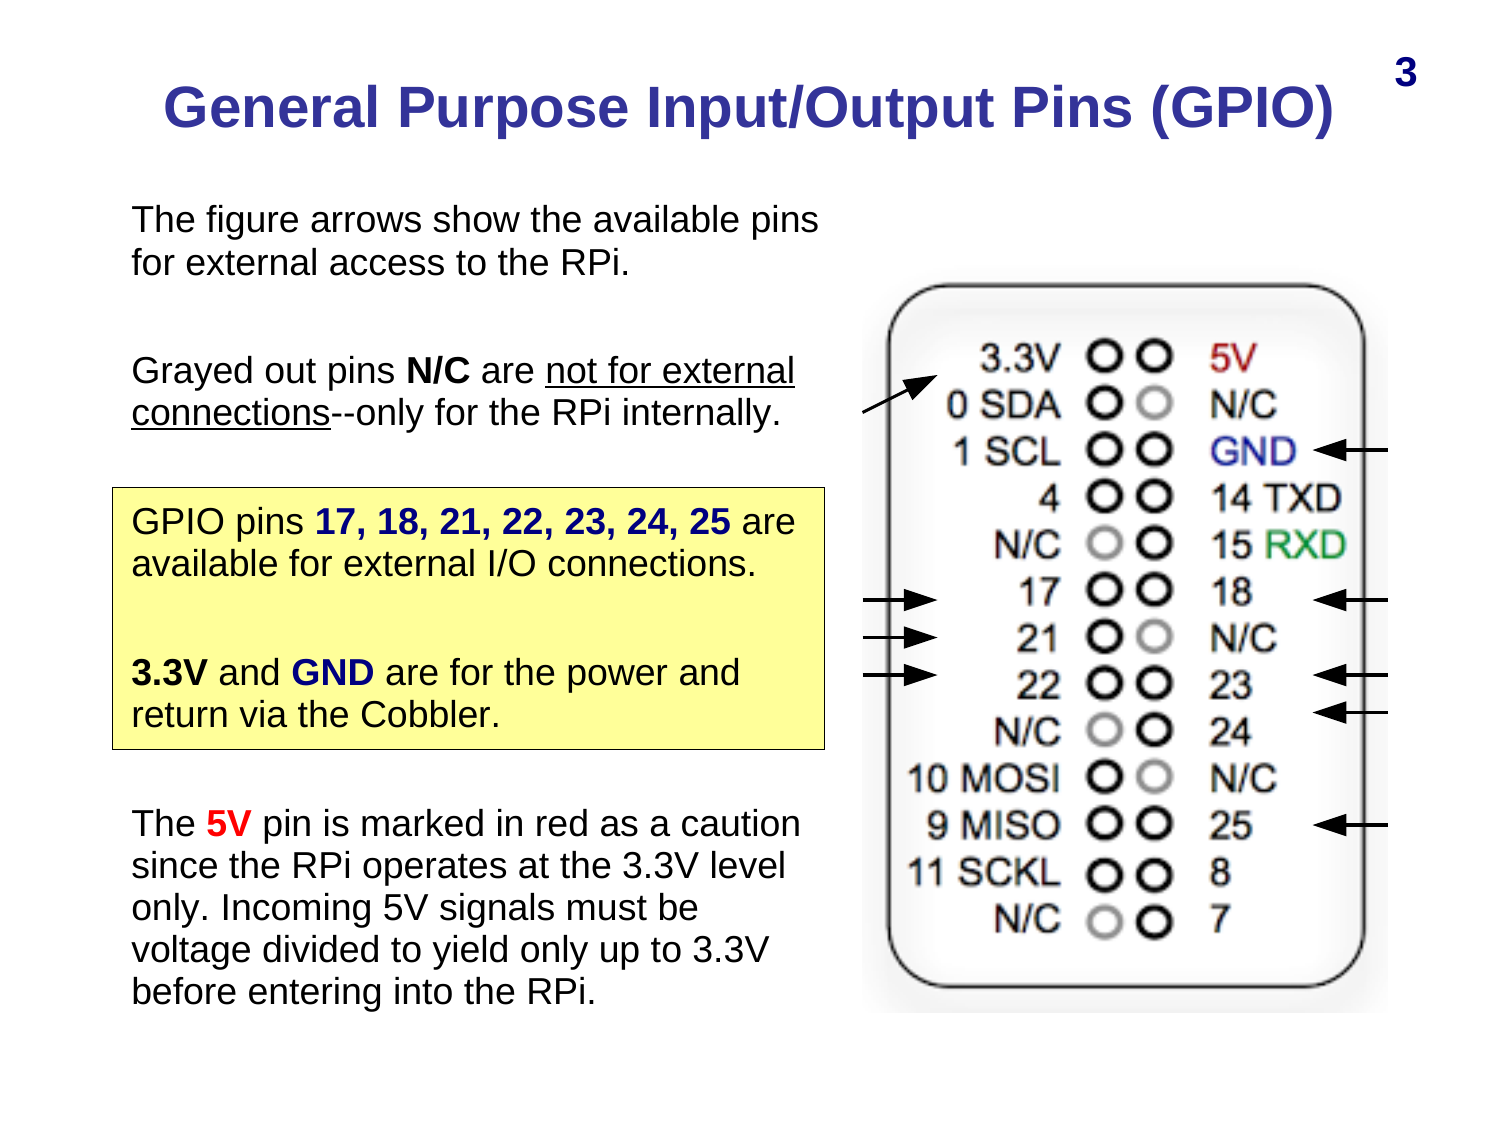

3
# General Purpose Input/Output Pins (GPIO)
The figure arrows show the available pins for external access to the RPi.
Grayed out pins N/C are not for external connections--only for the RPi internally.
GPIO pins 17, 18, 21, 22, 23, 24, 25 are available for external I/O connections.
3.3V and GND are for the power and return via the Cobbler.
The 5V pin is marked in red as a caution since the RPi operates at the 3.3V level only. Incoming 5V signals must be voltage divided to yield only up to 3.3V before entering into the RPi.